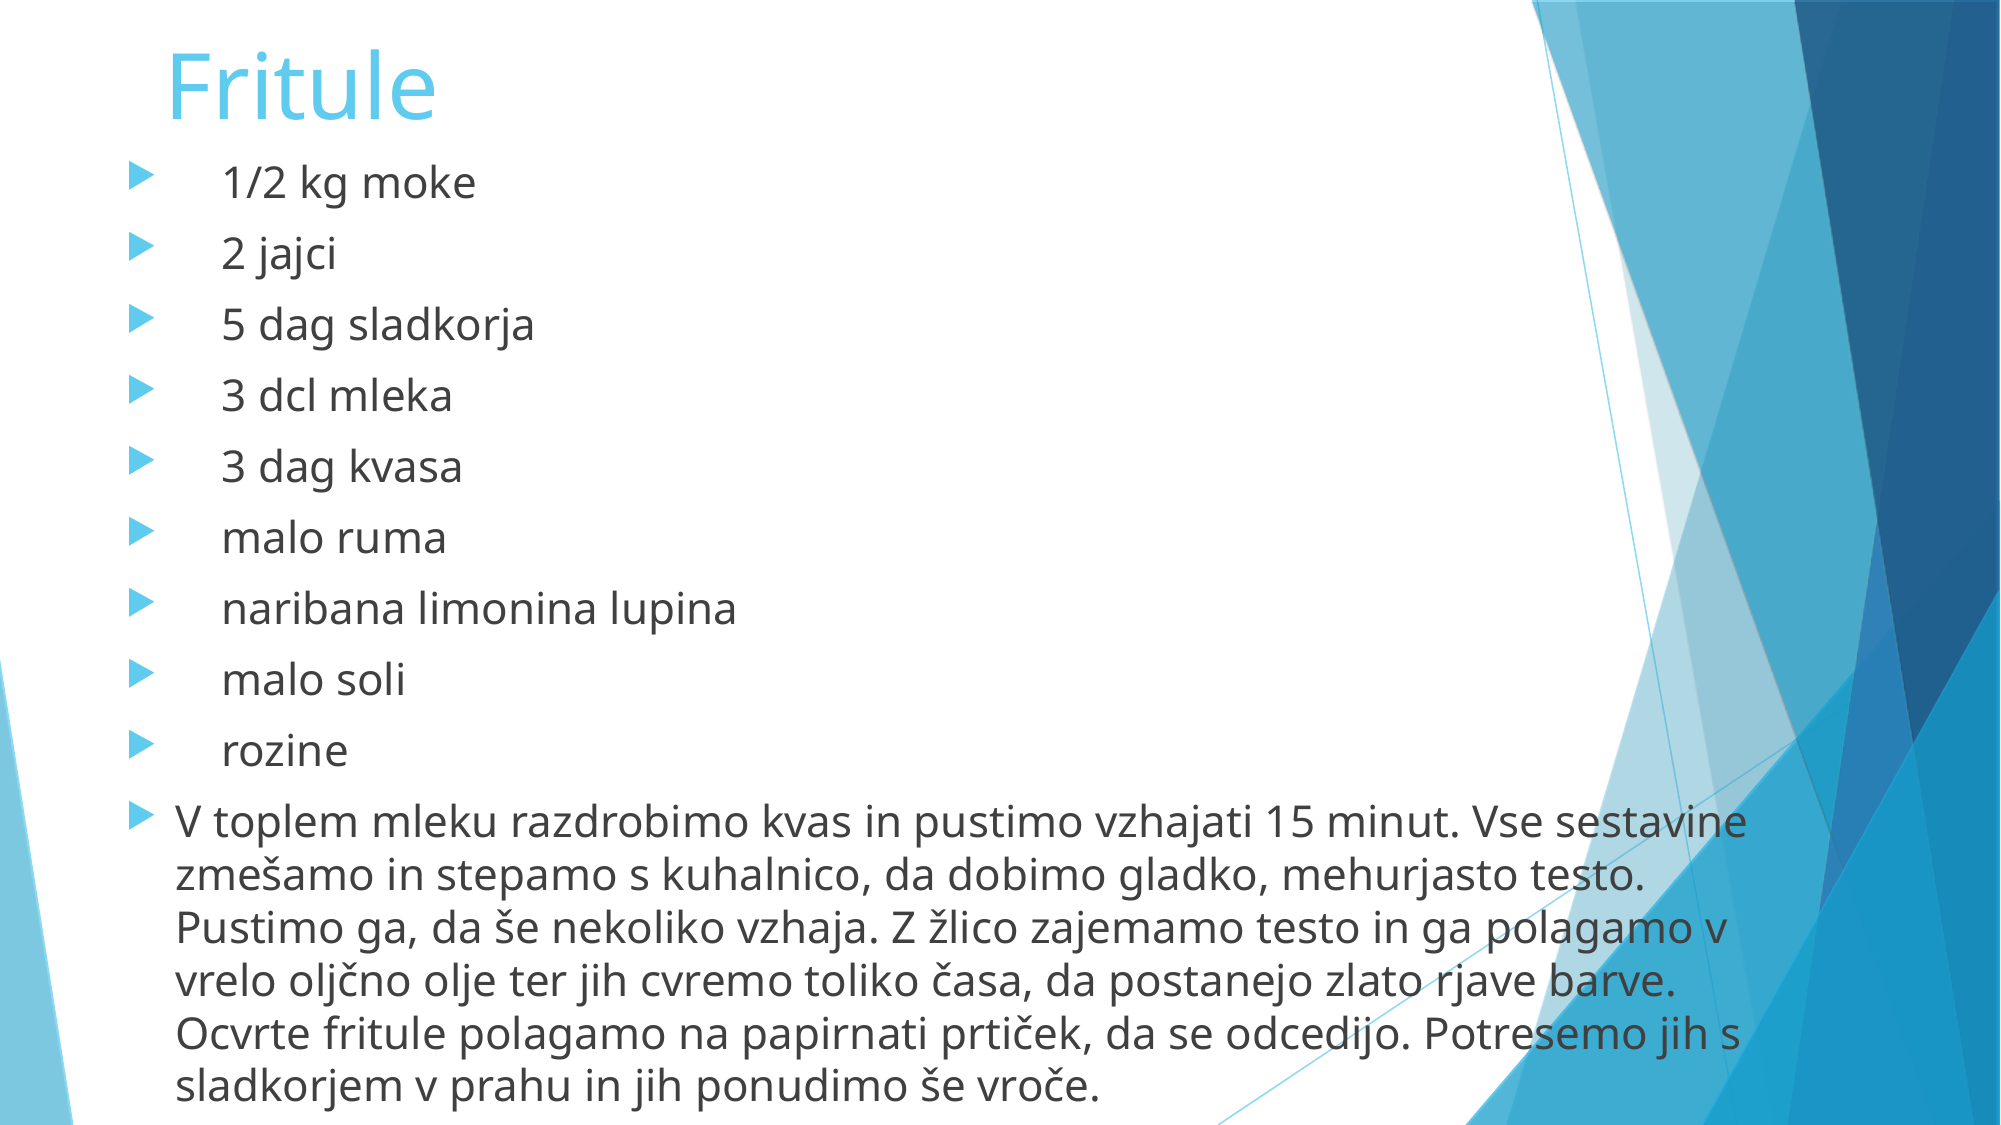

# Fritule
 1/2 kg moke
 2 jajci
 5 dag sladkorja
 3 dcl mleka
 3 dag kvasa
 malo ruma
 naribana limonina lupina
 malo soli
 rozine
V toplem mleku razdrobimo kvas in pustimo vzhajati 15 minut. Vse sestavine zmešamo in stepamo s kuhalnico, da dobimo gladko, mehurjasto testo. Pustimo ga, da še nekoliko vzhaja. Z žlico zajemamo testo in ga polagamo v vrelo oljčno olje ter jih cvremo toliko časa, da postanejo zlato rjave barve. Ocvrte fritule polagamo na papirnati prtiček, da se odcedijo. Potresemo jih s sladkorjem v prahu in jih ponudimo še vroče.